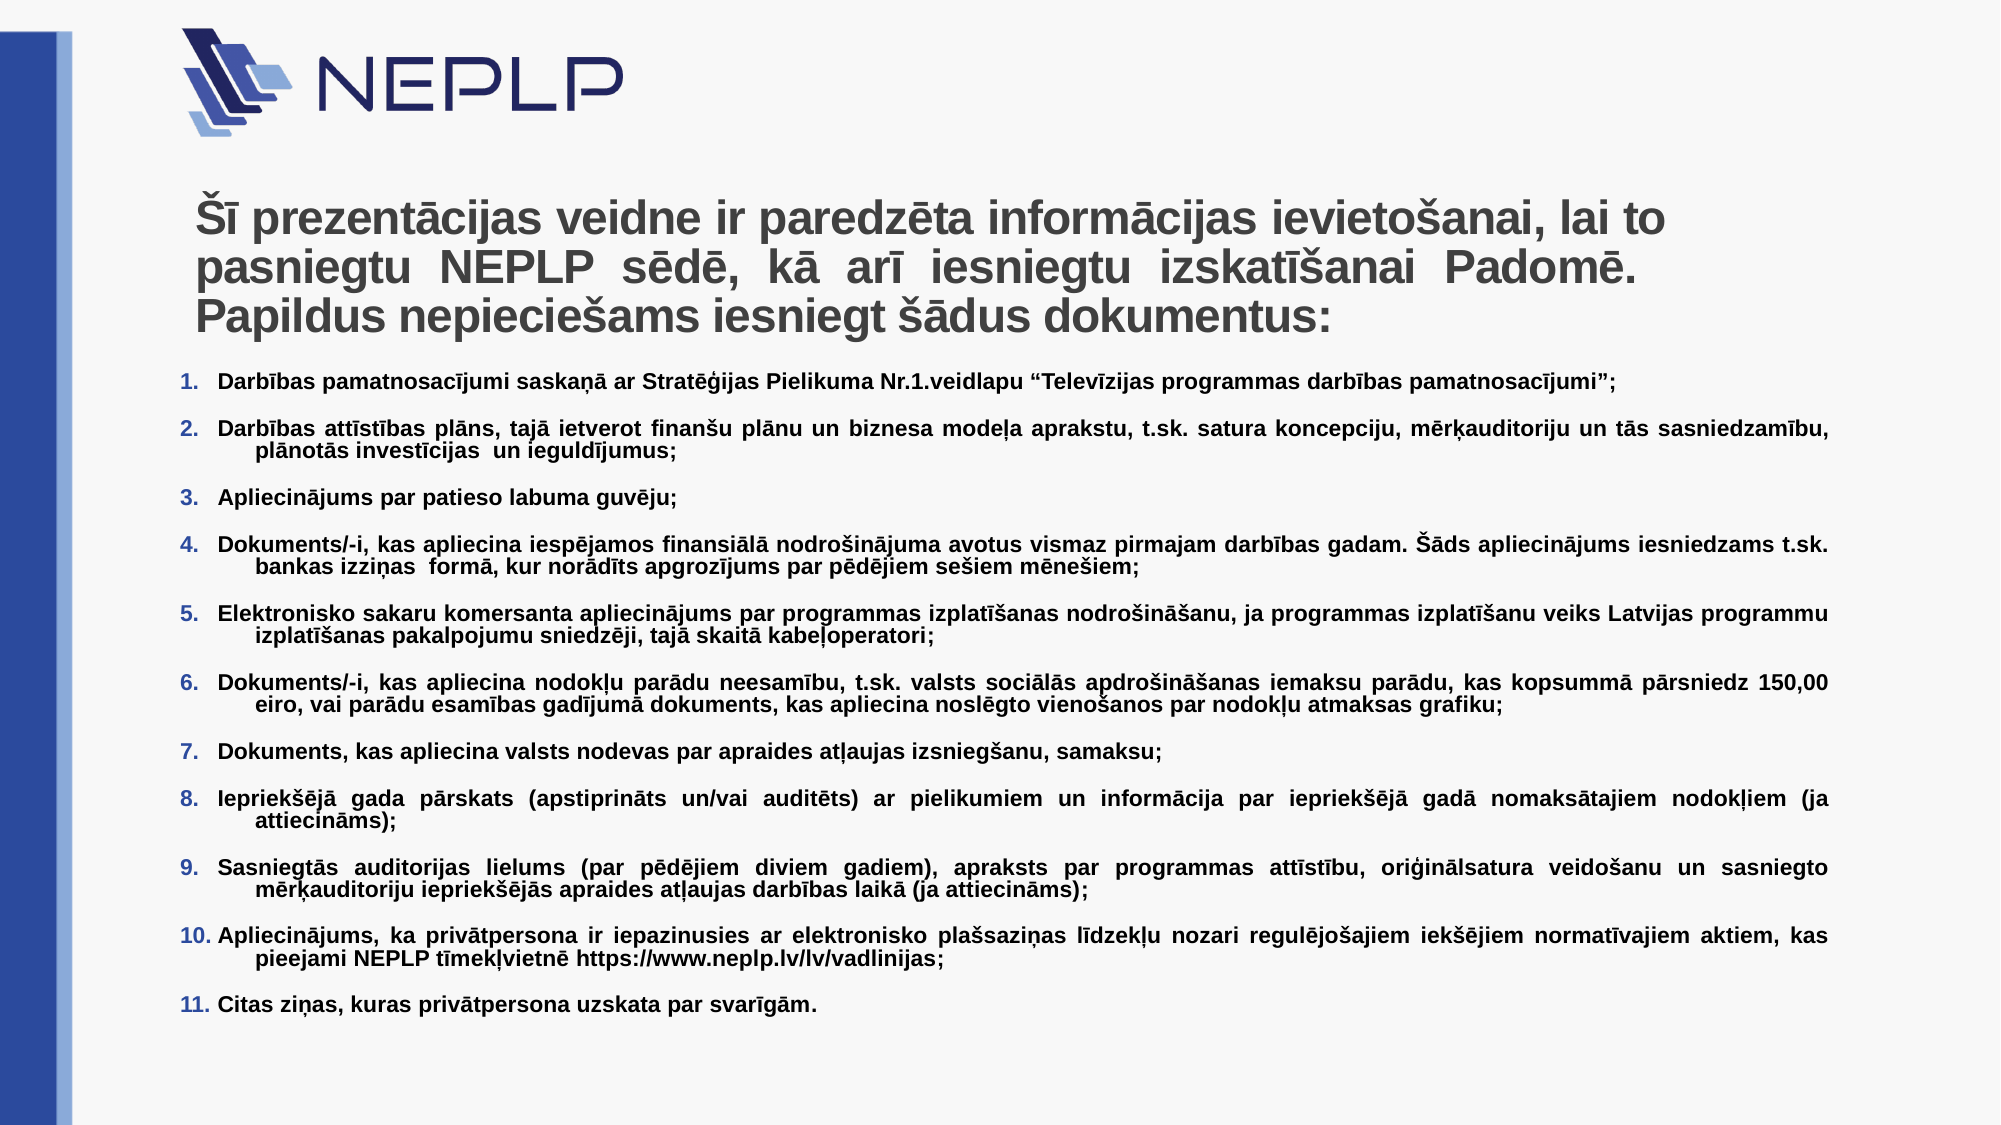

# Šī prezentācijas veidne ir paredzēta informācijas ievietošanai, lai to pasniegtu NEPLP sēdē, kā arī iesniegtu izskatīšanai Padomē. Papildus nepieciešams iesniegt šādus dokumentus:
Darbības pamatnosacījumi saskaņā ar Stratēģijas Pielikuma Nr.1.veidlapu “Televīzijas programmas darbības pamatnosacījumi”;
Darbības attīstības plāns, tajā ietverot finanšu plānu un biznesa modeļa aprakstu, t.sk. satura koncepciju, mērķauditoriju un tās sasniedzamību, plānotās investīcijas un ieguldījumus;
Apliecinājums par patieso labuma guvēju;
Dokuments/-i, kas apliecina iespējamos finansiālā nodrošinājuma avotus vismaz pirmajam darbības gadam. Šāds apliecinājums iesniedzams t.sk. bankas izziņas formā, kur norādīts apgrozījums par pēdējiem sešiem mēnešiem;
Elektronisko sakaru komersanta apliecinājums par programmas izplatīšanas nodrošināšanu, ja programmas izplatīšanu veiks Latvijas programmu izplatīšanas pakalpojumu sniedzēji, tajā skaitā kabeļoperatori;
Dokuments/-i, kas apliecina nodokļu parādu neesamību, t.sk. valsts sociālās apdrošināšanas iemaksu parādu, kas kopsummā pārsniedz 150,00 eiro, vai parādu esamības gadījumā dokuments, kas apliecina noslēgto vienošanos par nodokļu atmaksas grafiku;
Dokuments, kas apliecina valsts nodevas par apraides atļaujas izsniegšanu, samaksu;
Iepriekšējā gada pārskats (apstiprināts un/vai auditēts) ar pielikumiem un informācija par iepriekšējā gadā nomaksātajiem nodokļiem (ja attiecināms);
Sasniegtās auditorijas lielums (par pēdējiem diviem gadiem), apraksts par programmas attīstību, oriģinālsatura veidošanu un sasniegto mērķauditoriju iepriekšējās apraides atļaujas darbības laikā (ja attiecināms);
Apliecinājums, ka privātpersona ir iepazinusies ar elektronisko plašsaziņas līdzekļu nozari regulējošajiem iekšējiem normatīvajiem aktiem, kas pieejami NEPLP tīmekļvietnē https://www.neplp.lv/lv/vadlinijas;
Citas ziņas, kuras privātpersona uzskata par svarīgām.